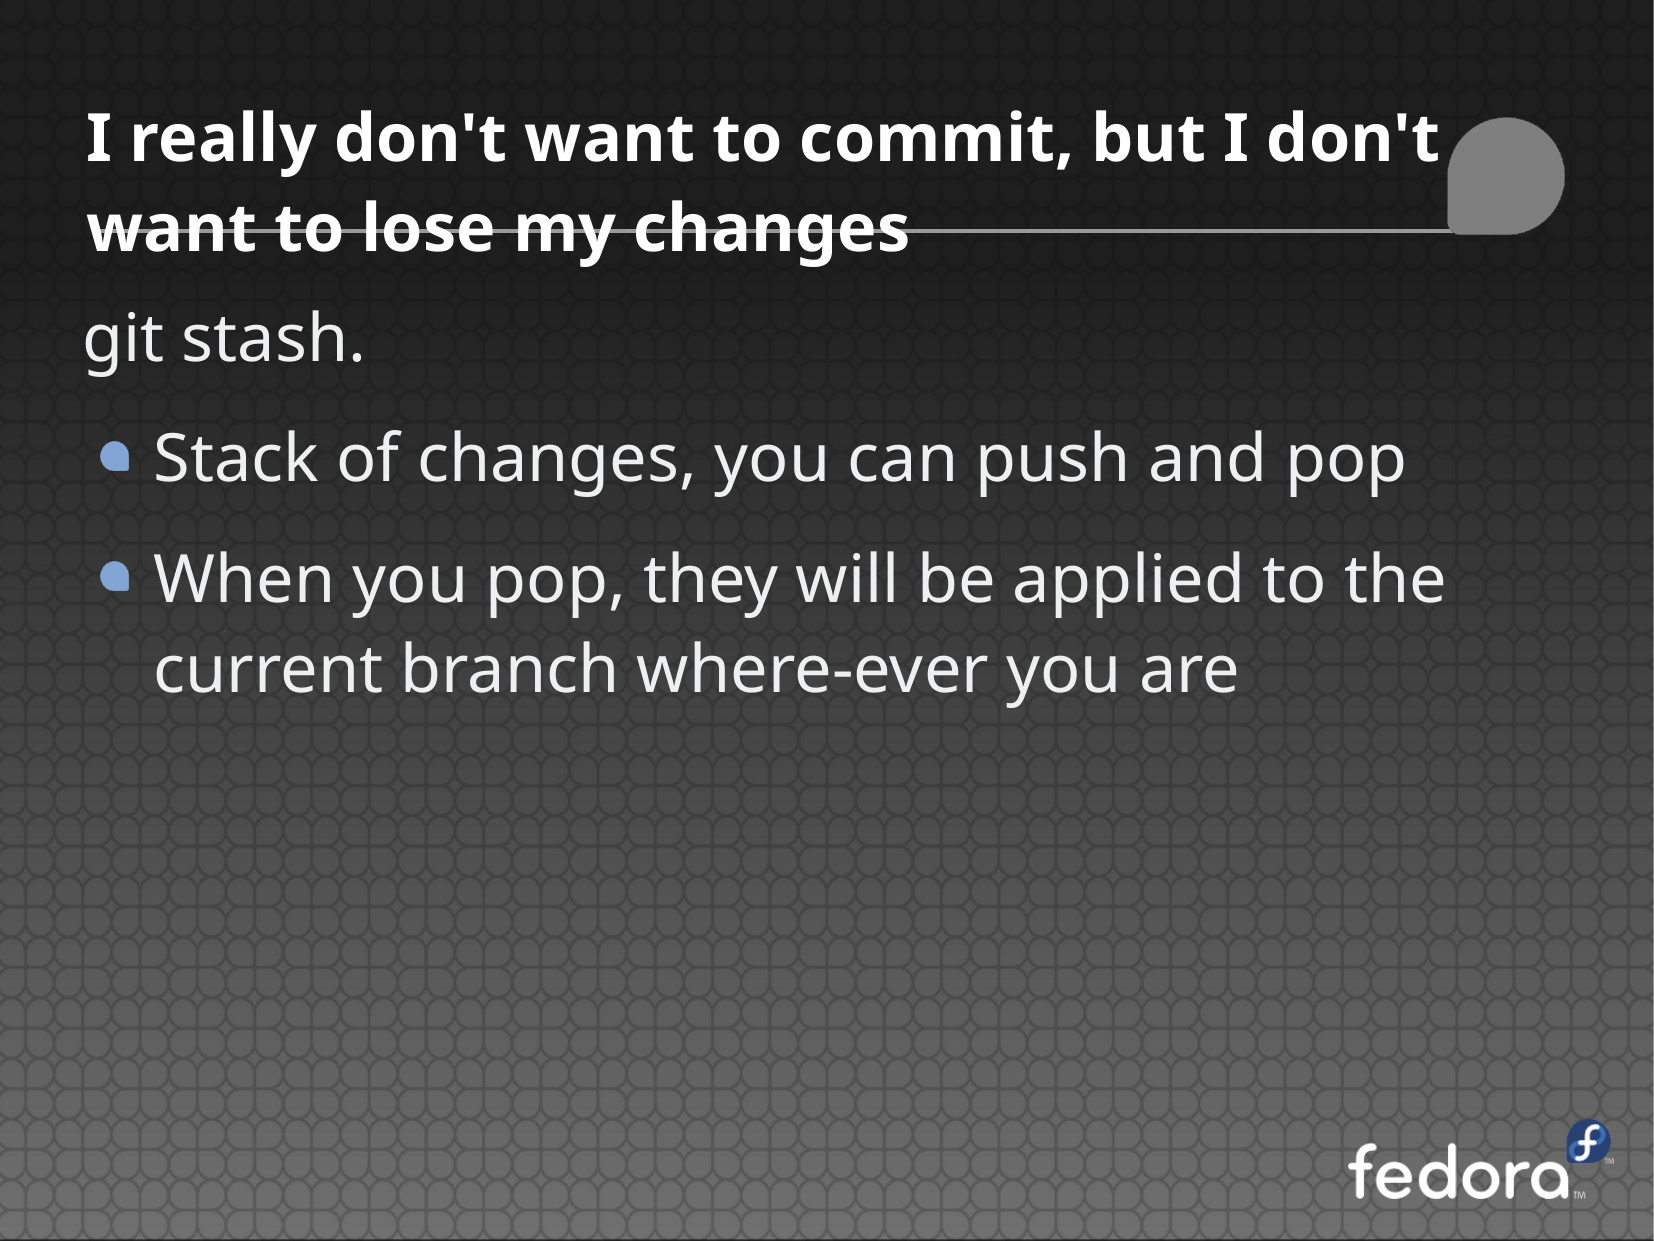

# I really don't want to commit, but I don't want to lose my changes
git stash.
Stack of changes, you can push and pop
When you pop, they will be applied to the current branch where-ever you are